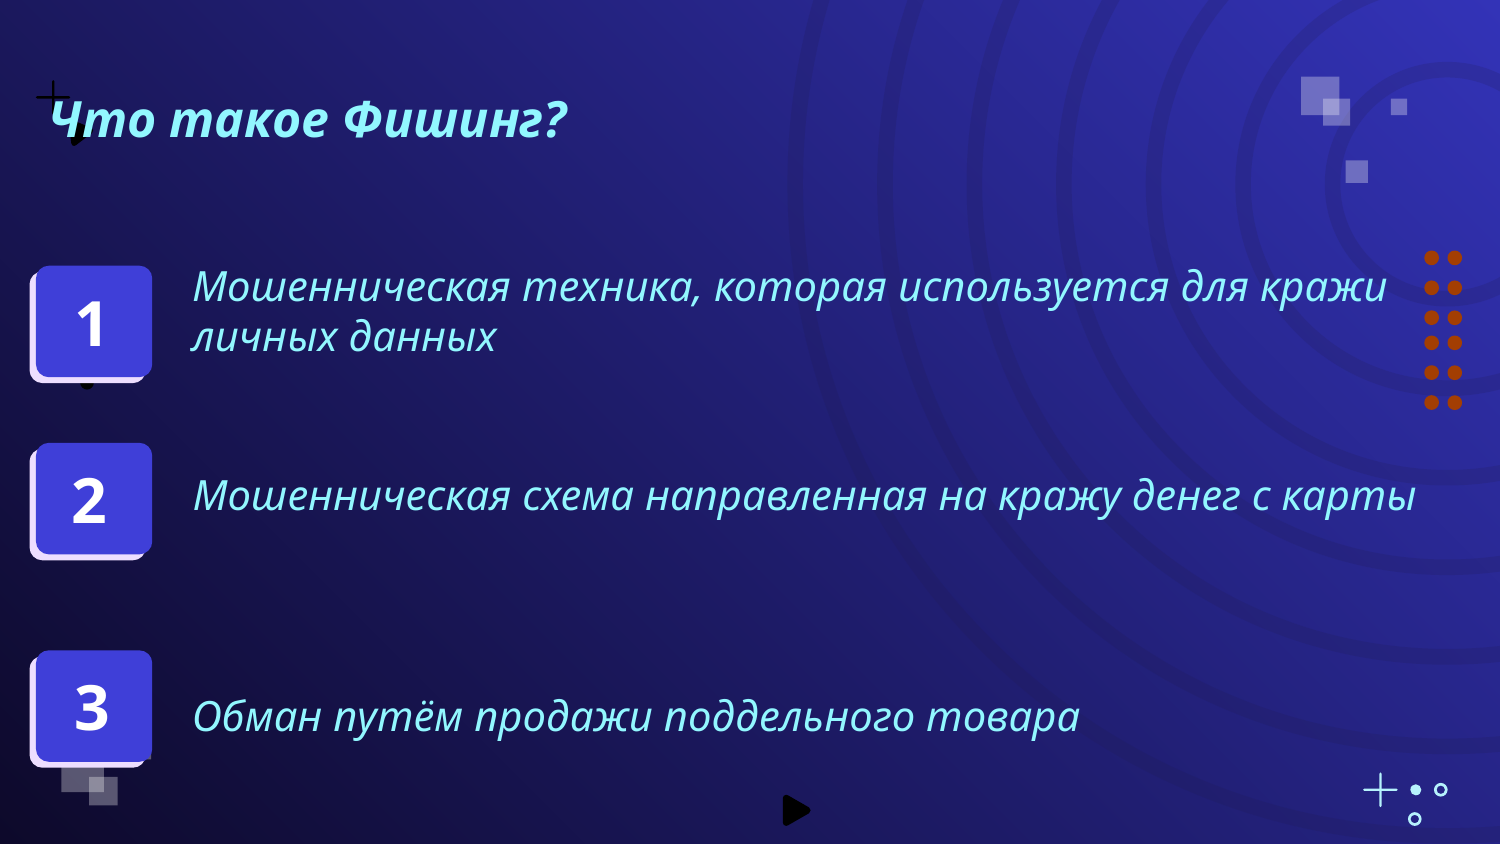

Что такое Фишинг?
Мошенническая техника, которая используется для кражи личных данных
1
# Мошенническая схема направленная на кражу денег с карты
2
3
Обман путём продажи поддельного товара